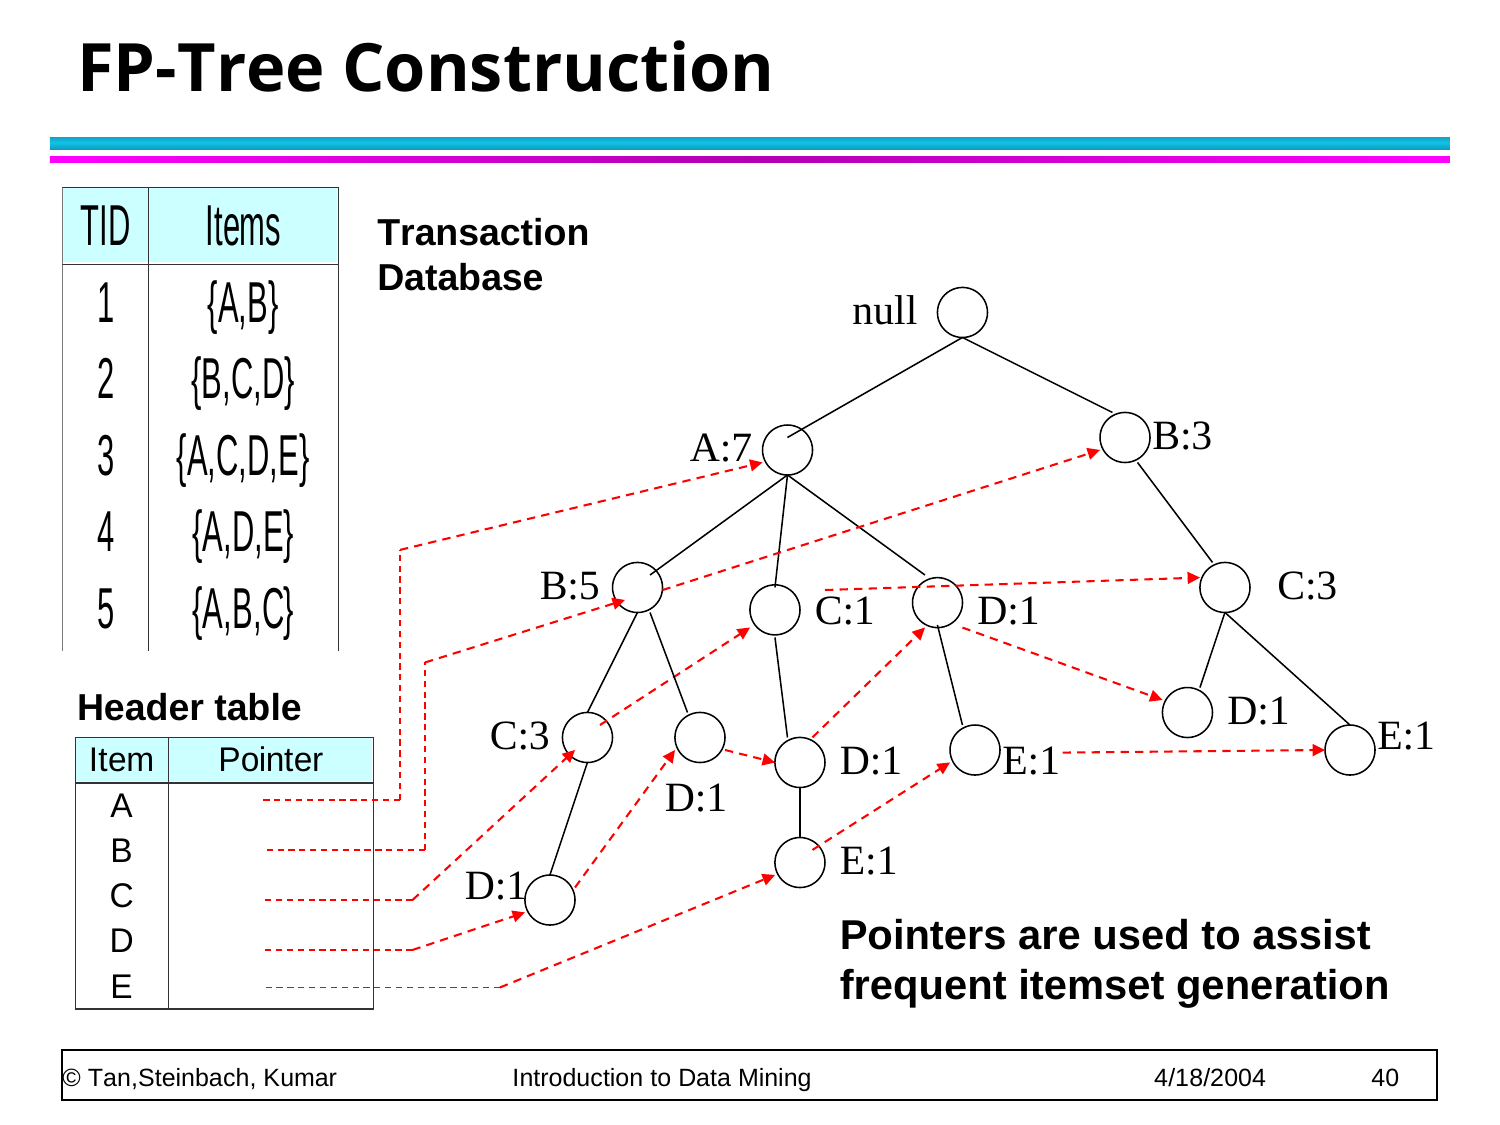

# FP-Tree Construction
Transaction Database
null
B:3
A:7
B:5
C:3
C:1
D:1
Header table
D:1
C:3
E:1
D:1
E:1
D:1
E:1
D:1
Pointers are used to assist frequent itemset generation